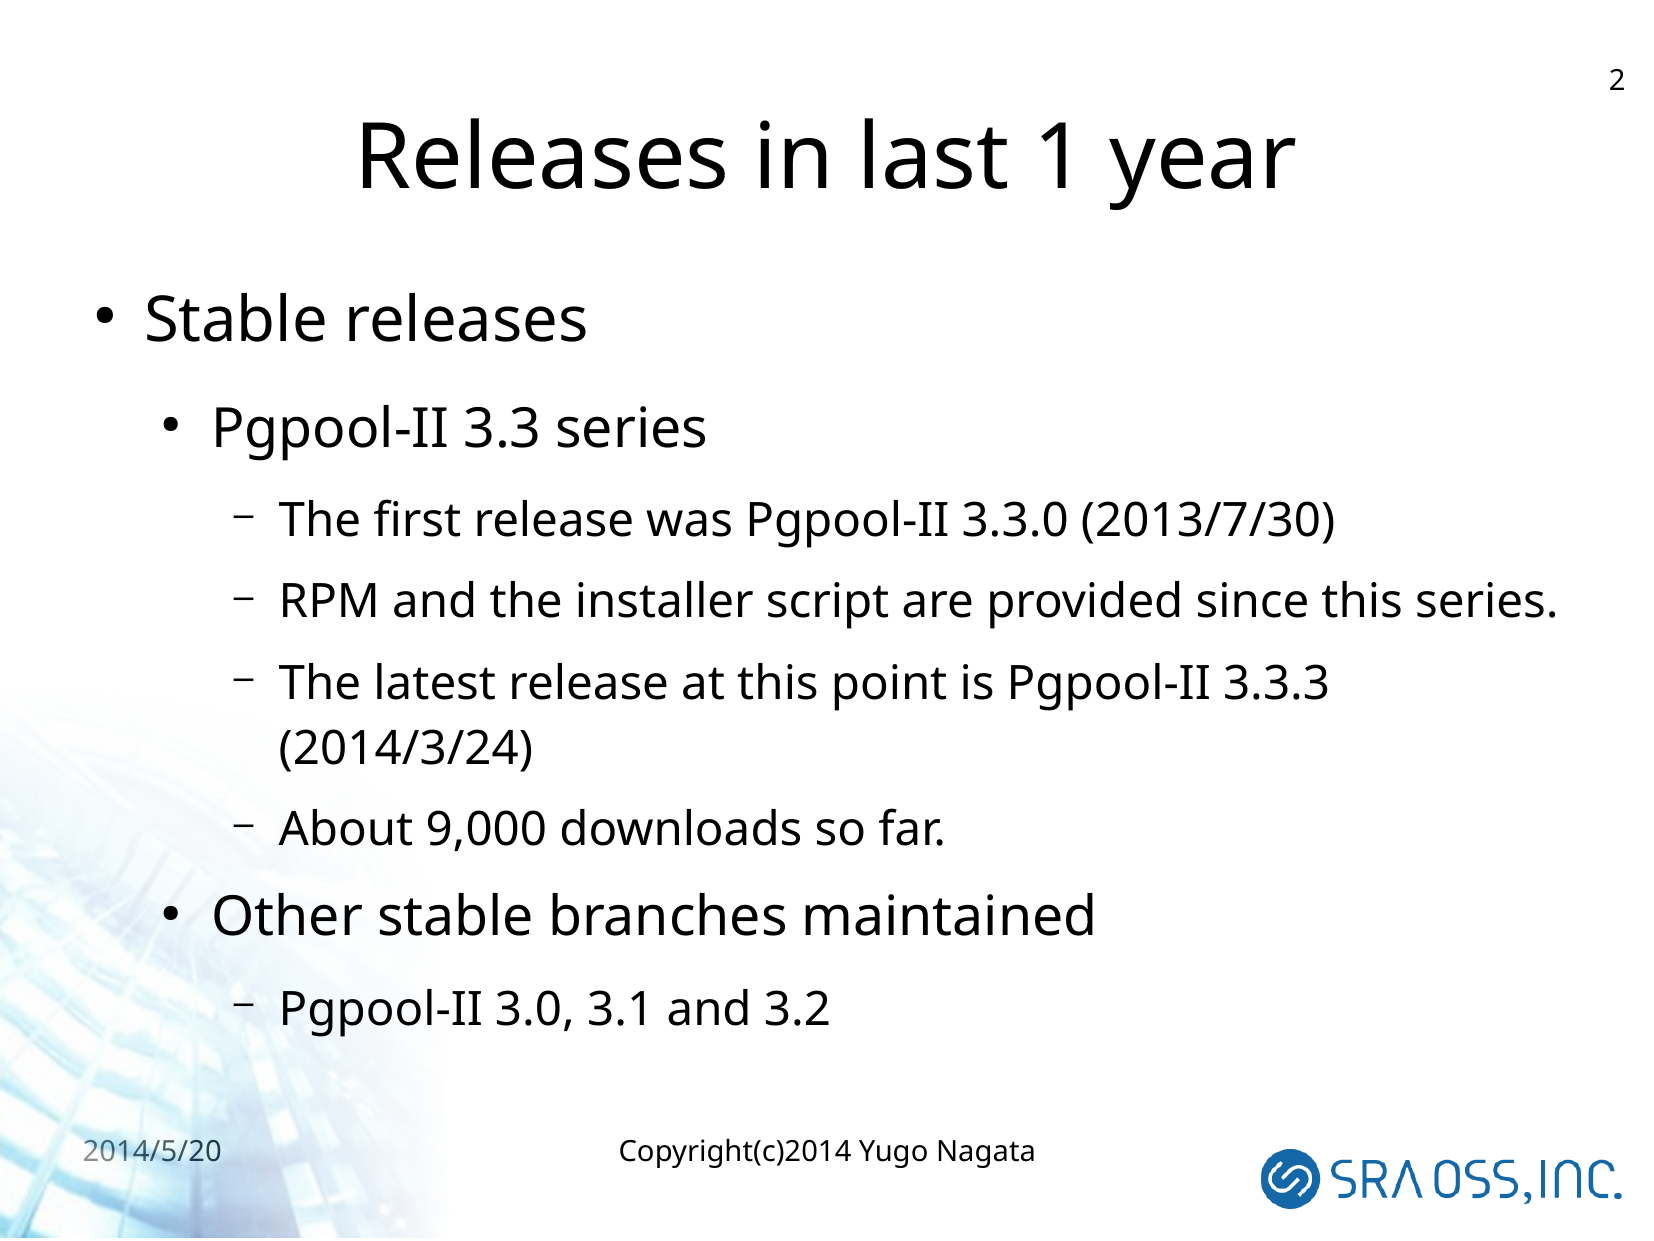

# Releases in last 1 year
2
Stable releases
Pgpool-II 3.3 series
The first release was Pgpool-II 3.3.0 (2013/7/30)
RPM and the installer script are provided since this series.
The latest release at this point is Pgpool-II 3.3.3 (2014/3/24)
About 9,000 downloads so far.
Other stable branches maintained
Pgpool-II 3.0, 3.1 and 3.2
2014/5/20
Copyright(c)2014 Yugo Nagata